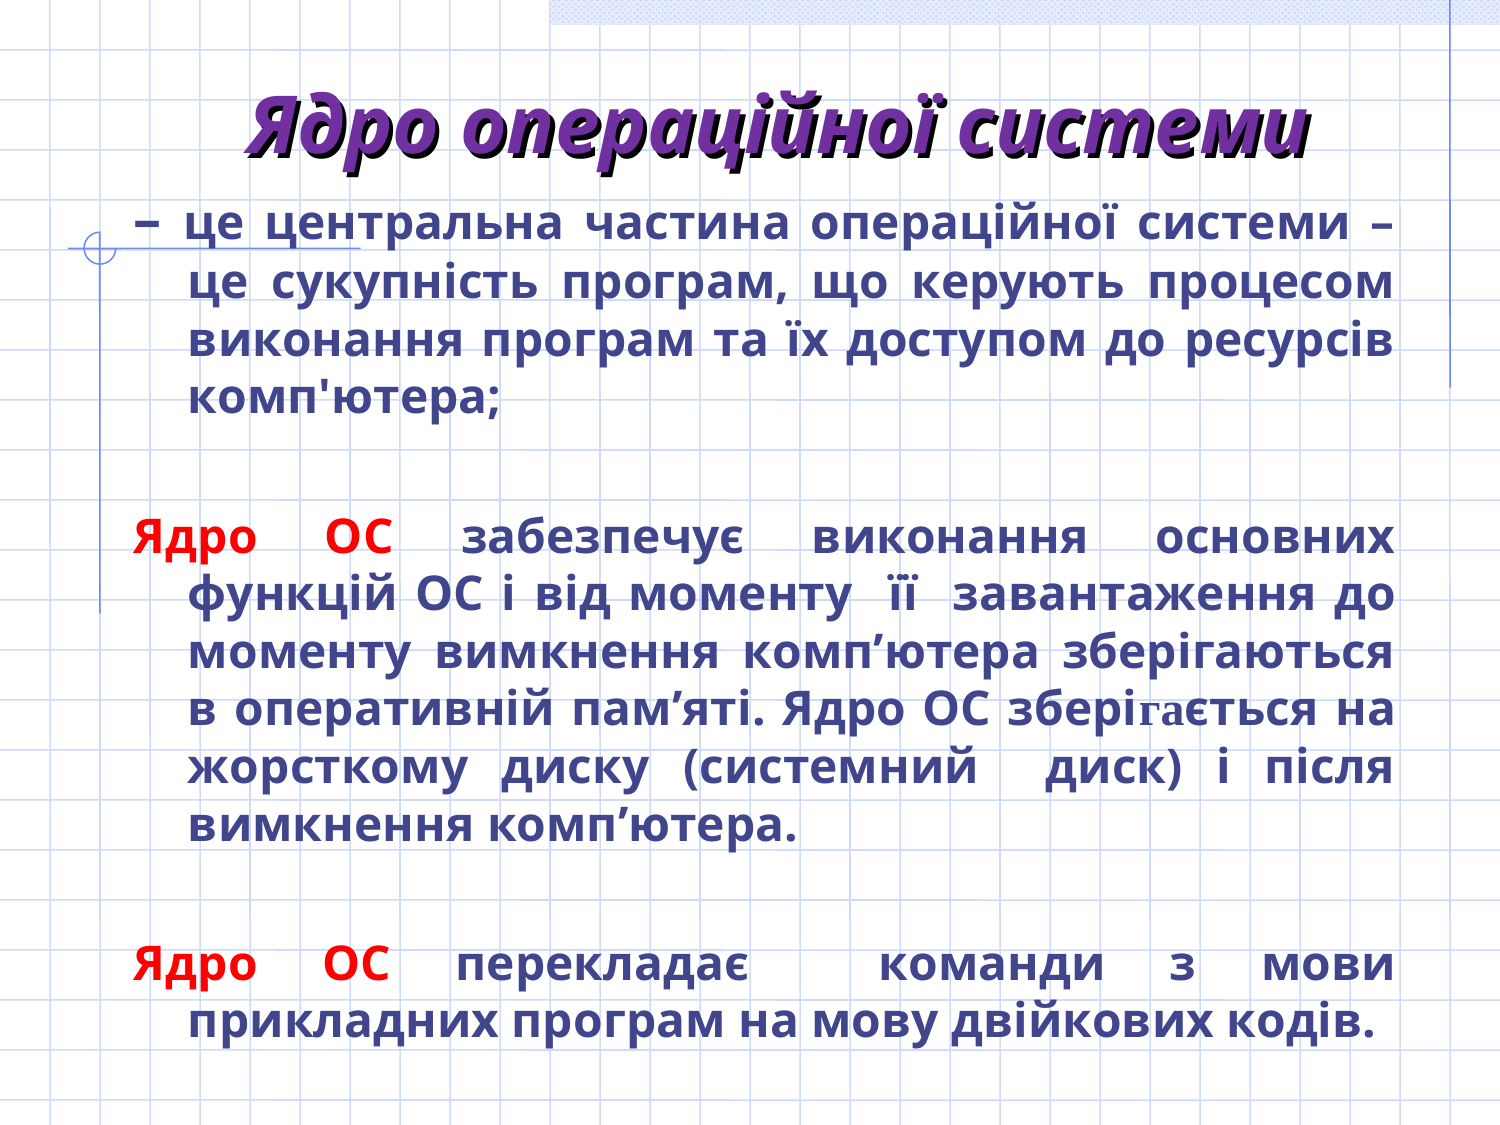

# Ядро операційної системи
– це центральна частина операційної системи – це сукупність програм, що керують процесом виконання програм та їх доступом до ресурсів комп'ютера;
Ядро ОС забезпечує виконання основних функцій ОС і від моменту її завантаження до моменту вимкнення комп’ютера зберігаються в оперативній пам’яті. Ядро ОС зберігається на жорсткому диску (системний диск) і після вимкнення комп’ютера.
Ядро ОС перекладає команди з мови прикладних програм на мову двійкових кодів.